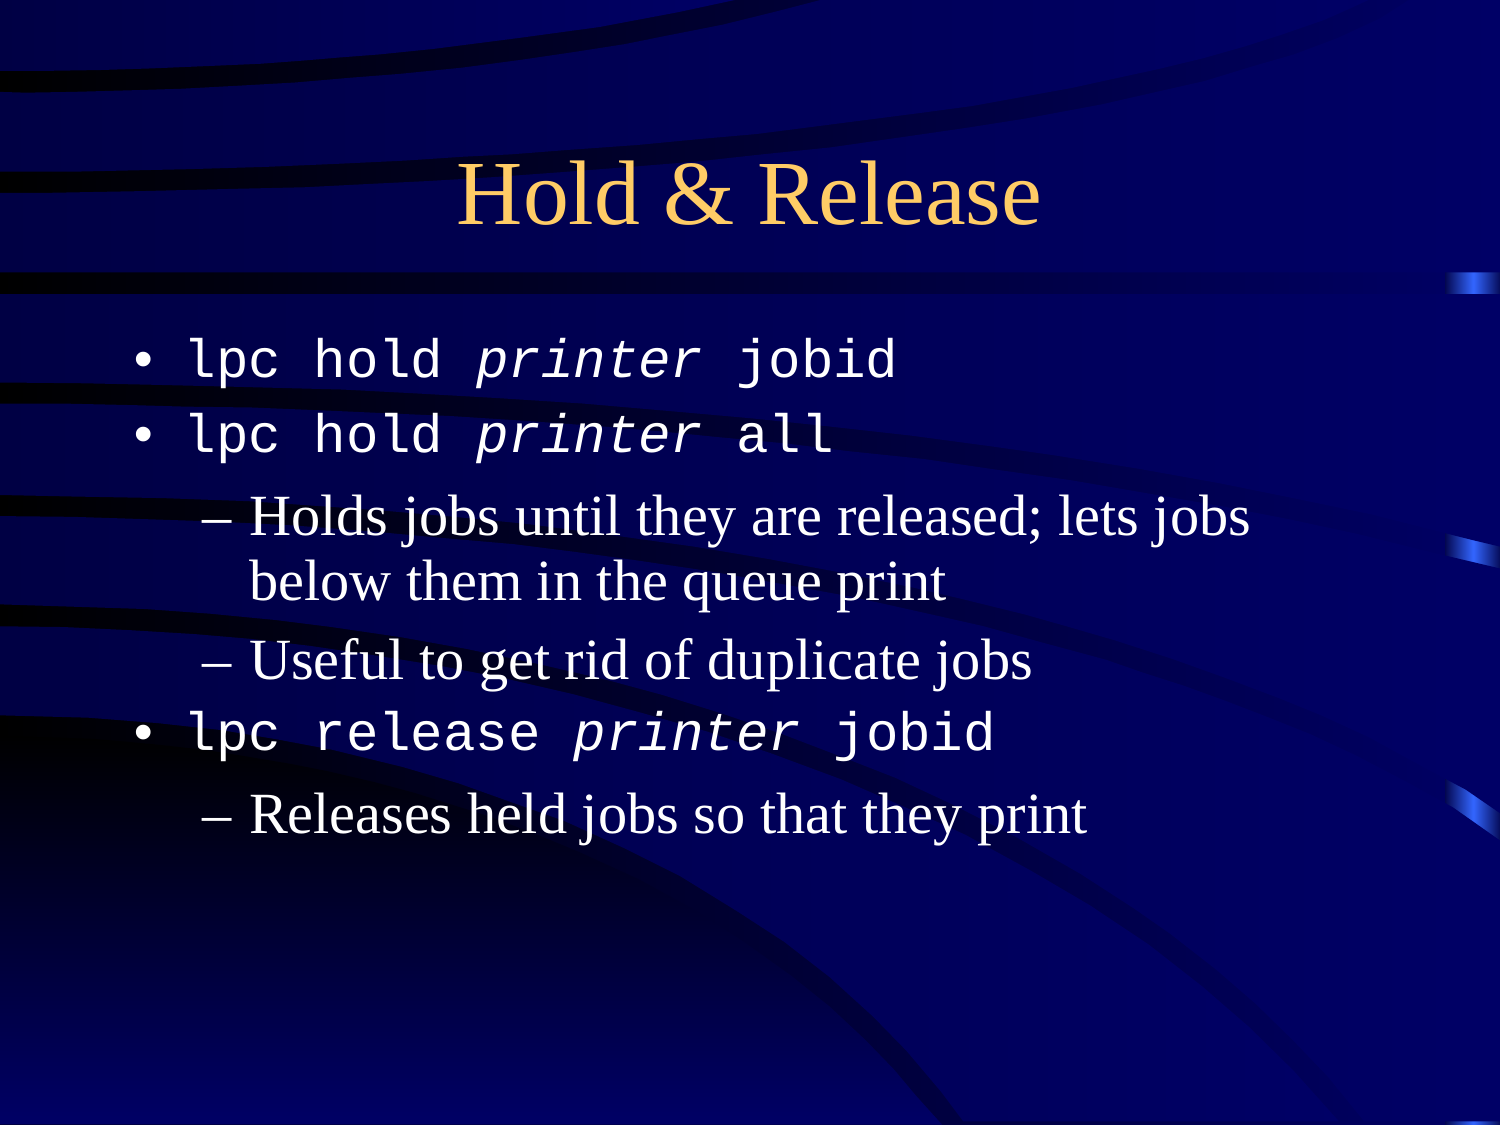

# Hold & Release
lpc hold printer jobid
lpc hold printer all
Holds jobs until they are released; lets jobs below them in the queue print
Useful to get rid of duplicate jobs
lpc release printer jobid
Releases held jobs so that they print